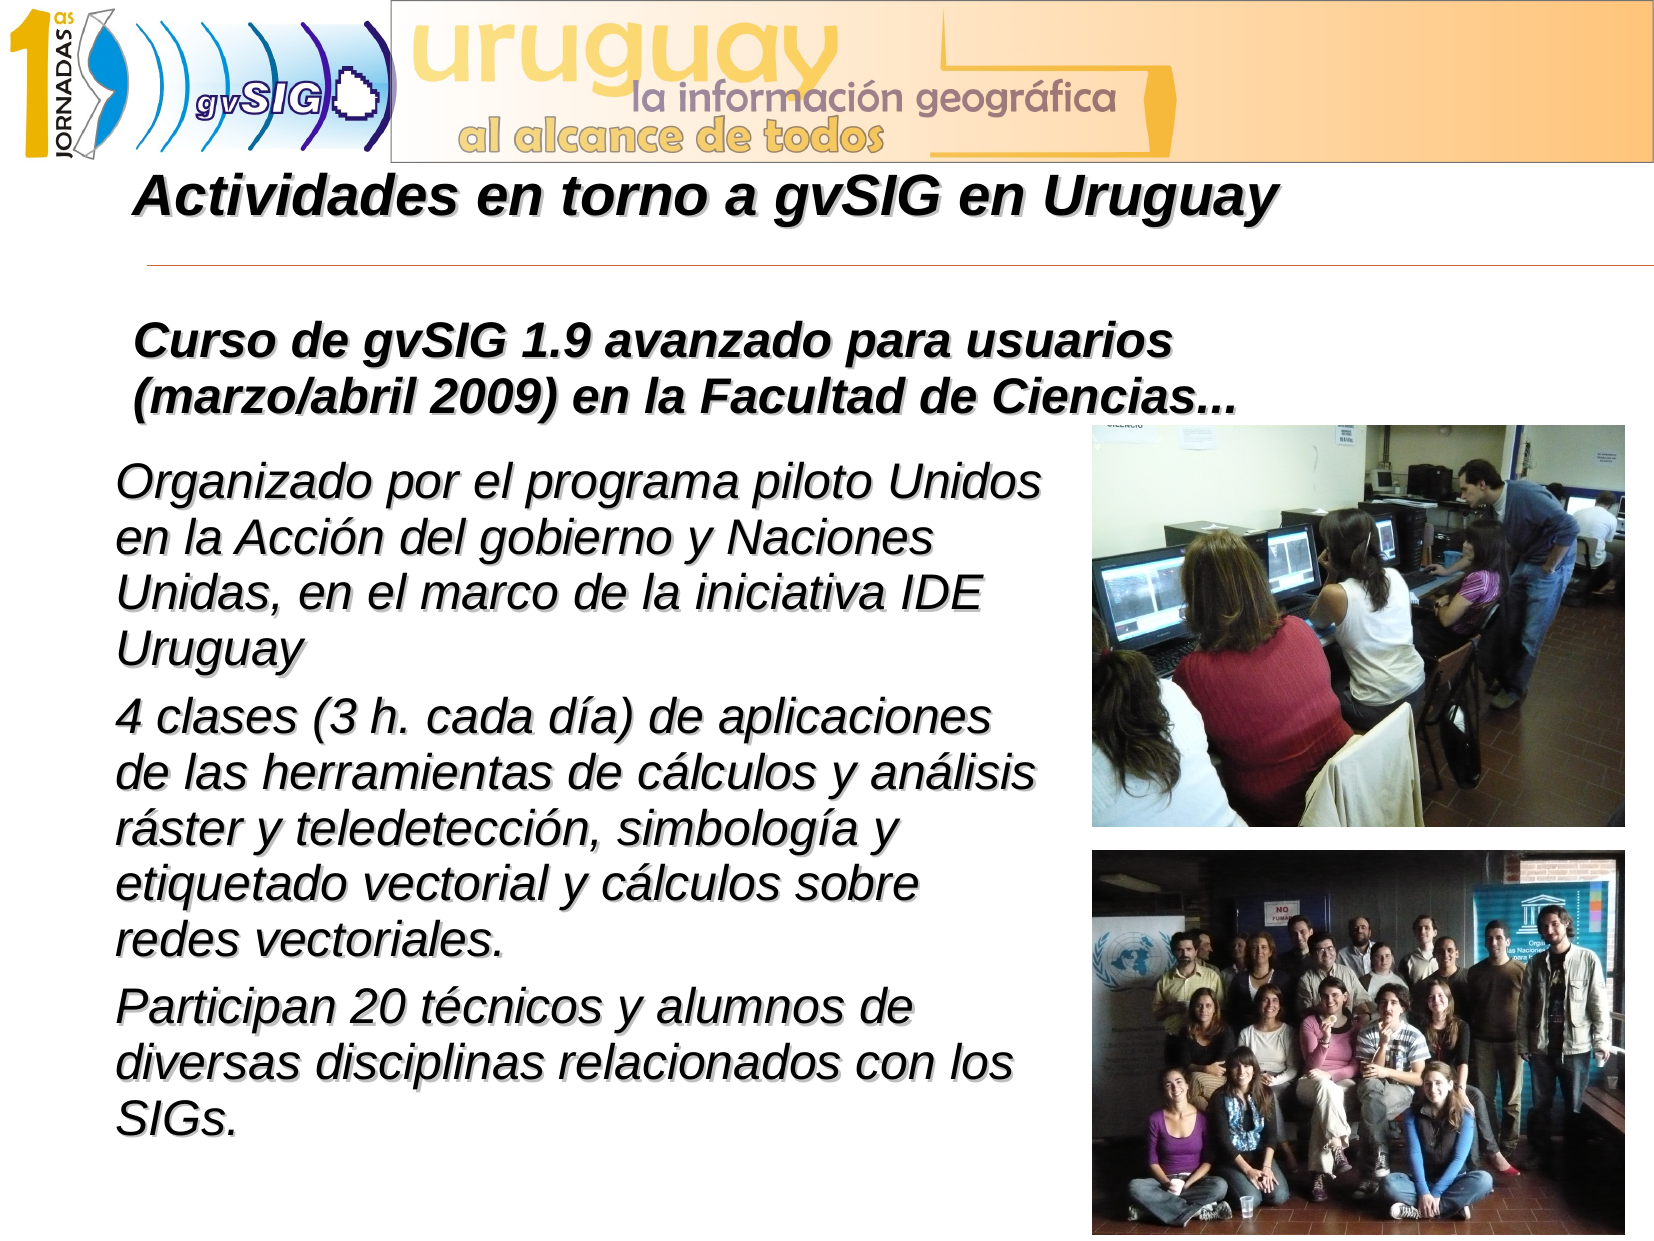

Actividades en torno a gvSIG en Uruguay
Curso de gvSIG 1.9 avanzado para usuarios (marzo/abril 2009) en la Facultad de Ciencias...
Organizado por el programa piloto Unidos en la Acción del gobierno y Naciones Unidas, en el marco de la iniciativa IDE Uruguay
4 clases (3 h. cada día) de aplicaciones de las herramientas de cálculos y análisis ráster y teledetección, simbología y etiquetado vectorial y cálculos sobre redes vectoriales.
Participan 20 técnicos y alumnos de diversas disciplinas relacionados con los SIGs.